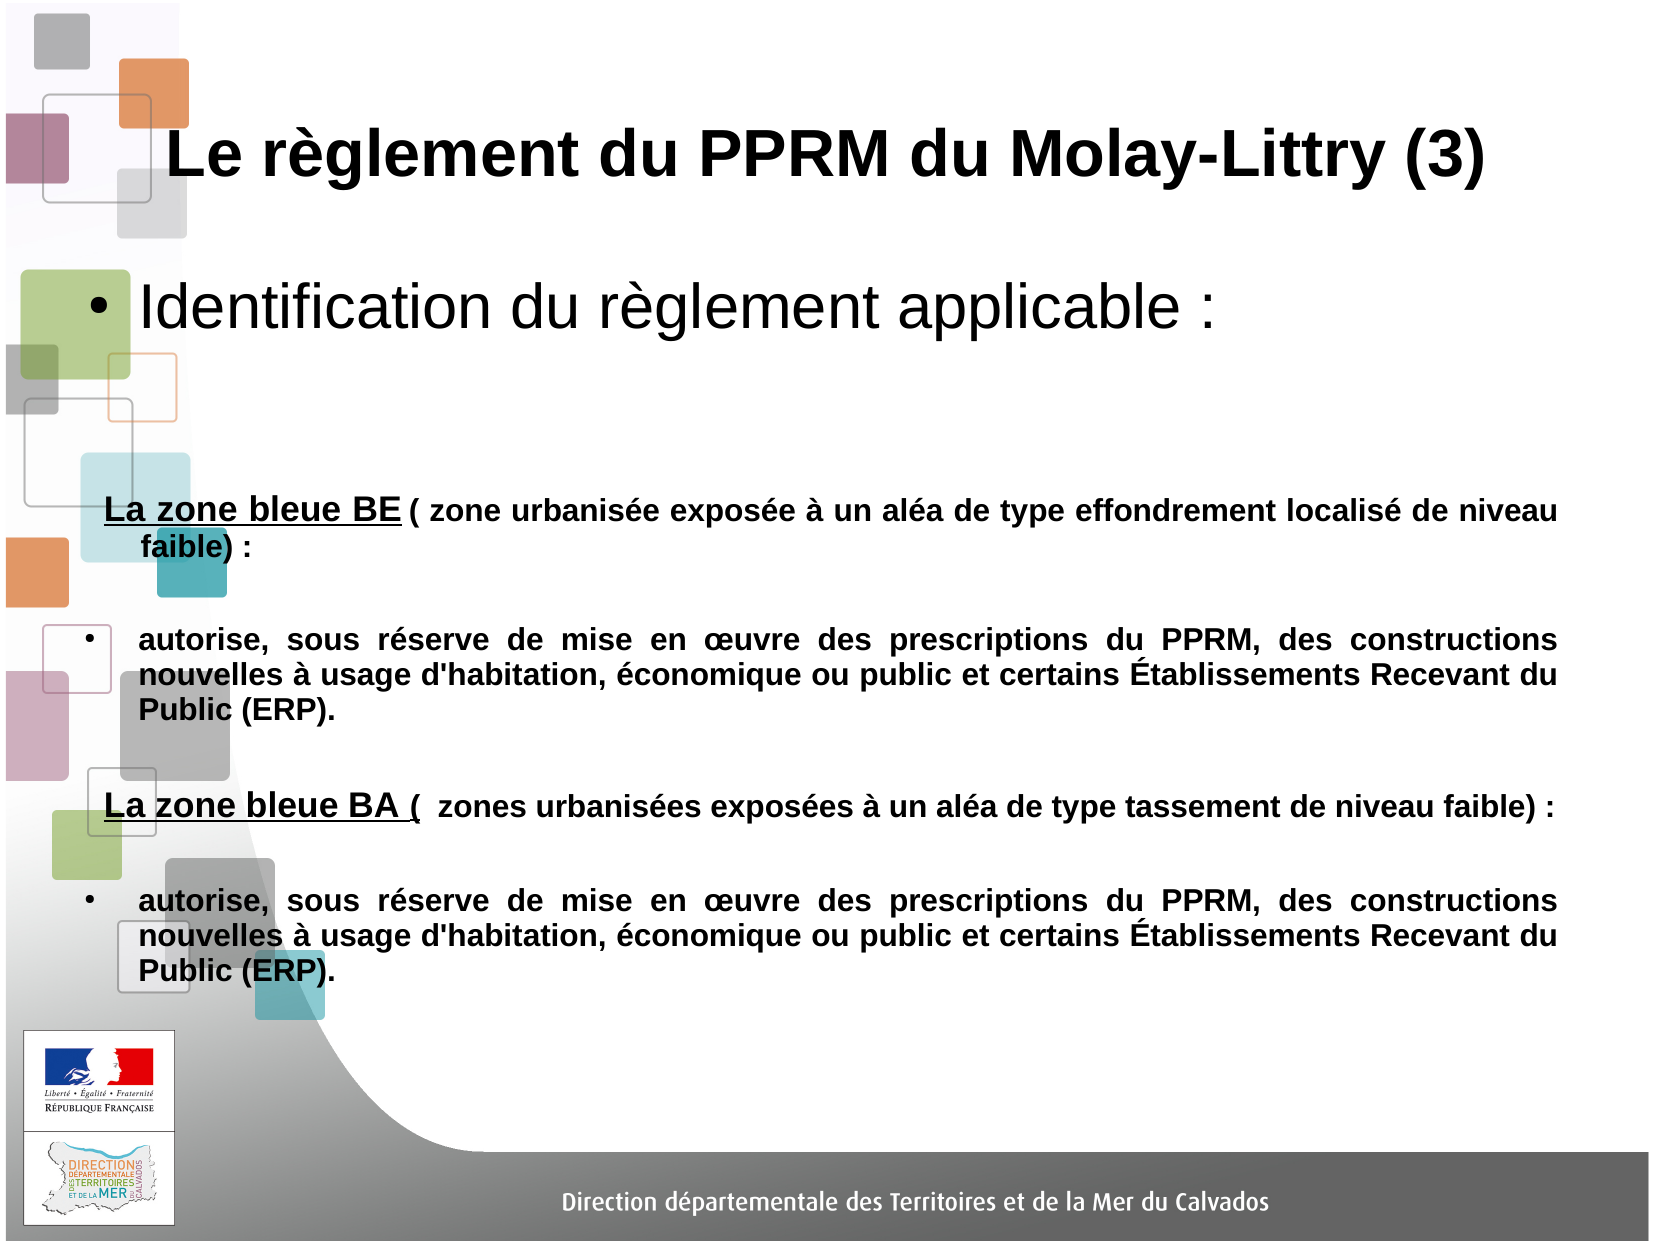

# Le règlement du PPRM du Molay-Littry (3)
Identification du règlement applicable :
La zone bleue BE ( zone urbanisée exposée à un aléa de type effondrement localisé de niveau faible) :
autorise, sous réserve de mise en œuvre des prescriptions du PPRM, des constructions nouvelles à usage d'habitation, économique ou public et certains Établissements Recevant du Public (ERP).
La zone bleue BA ( zones urbanisées exposées à un aléa de type tassement de niveau faible) :
autorise, sous réserve de mise en œuvre des prescriptions du PPRM, des constructions nouvelles à usage d'habitation, économique ou public et certains Établissements Recevant du Public (ERP).